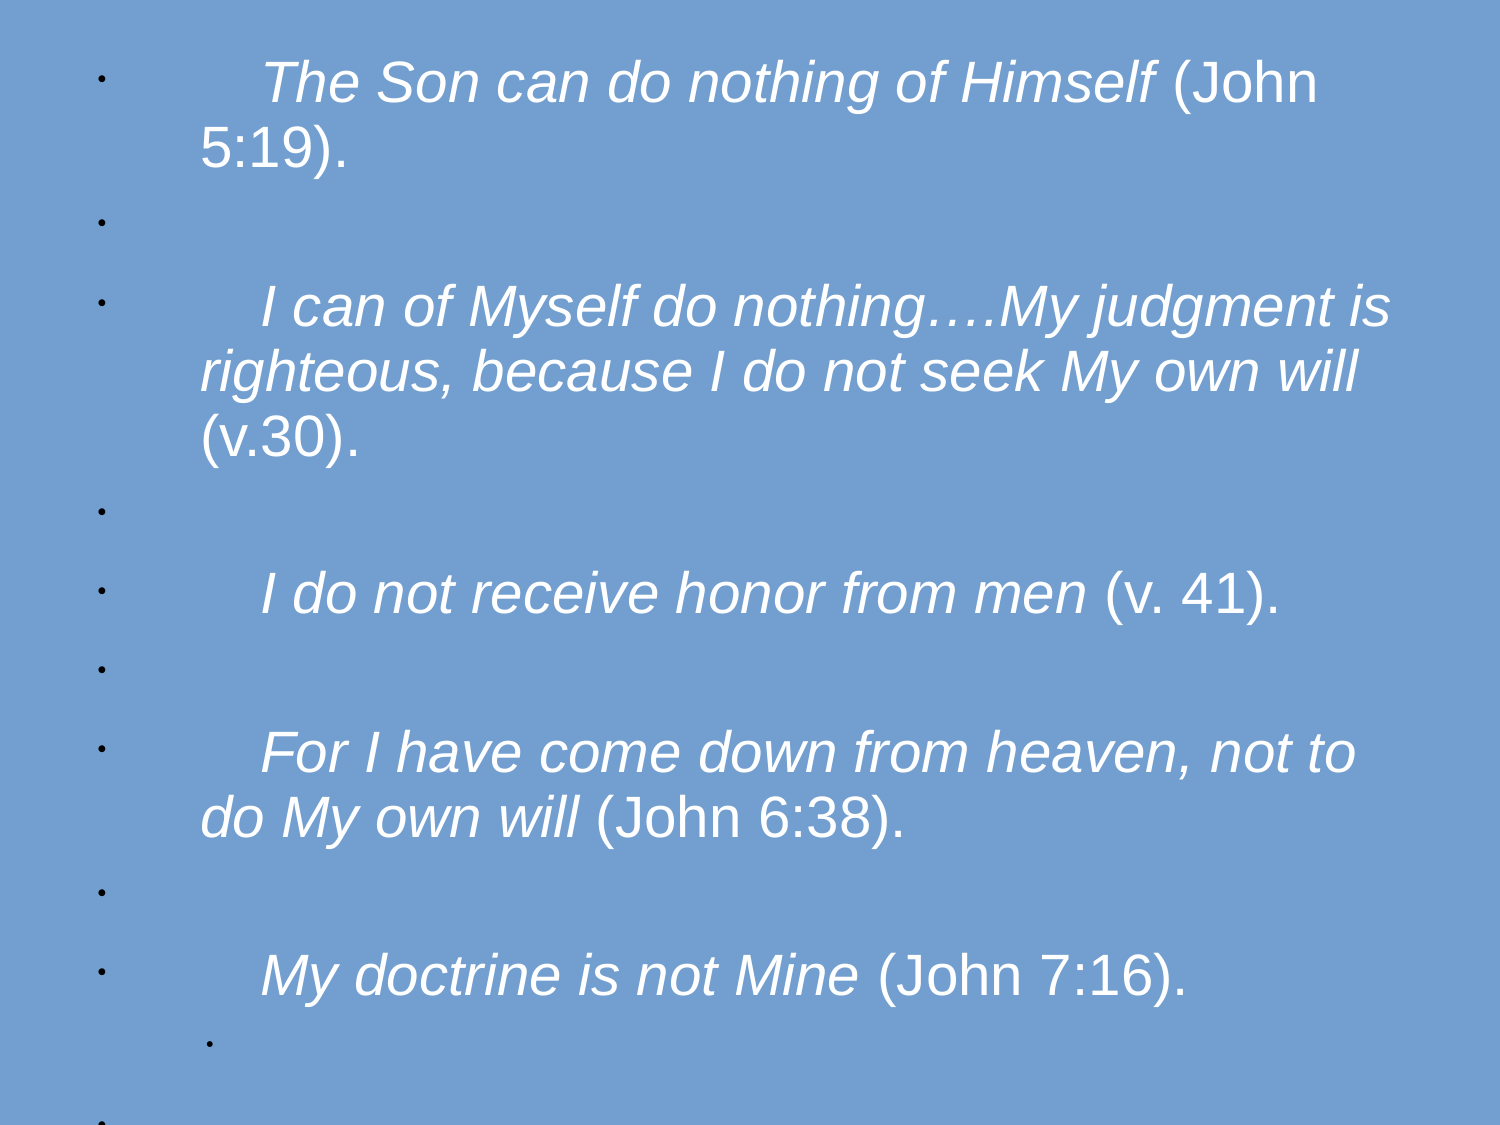

# The Son can do nothing of Himself (John 5:19).
	I can of Myself do nothing….My judgment is righteous, because I do not seek My own will (v.30).
	I do not receive honor from men (v. 41).
	For I have come down from heaven, not to do My own will (John 6:38).
	My doctrine is not Mine (John 7:16).